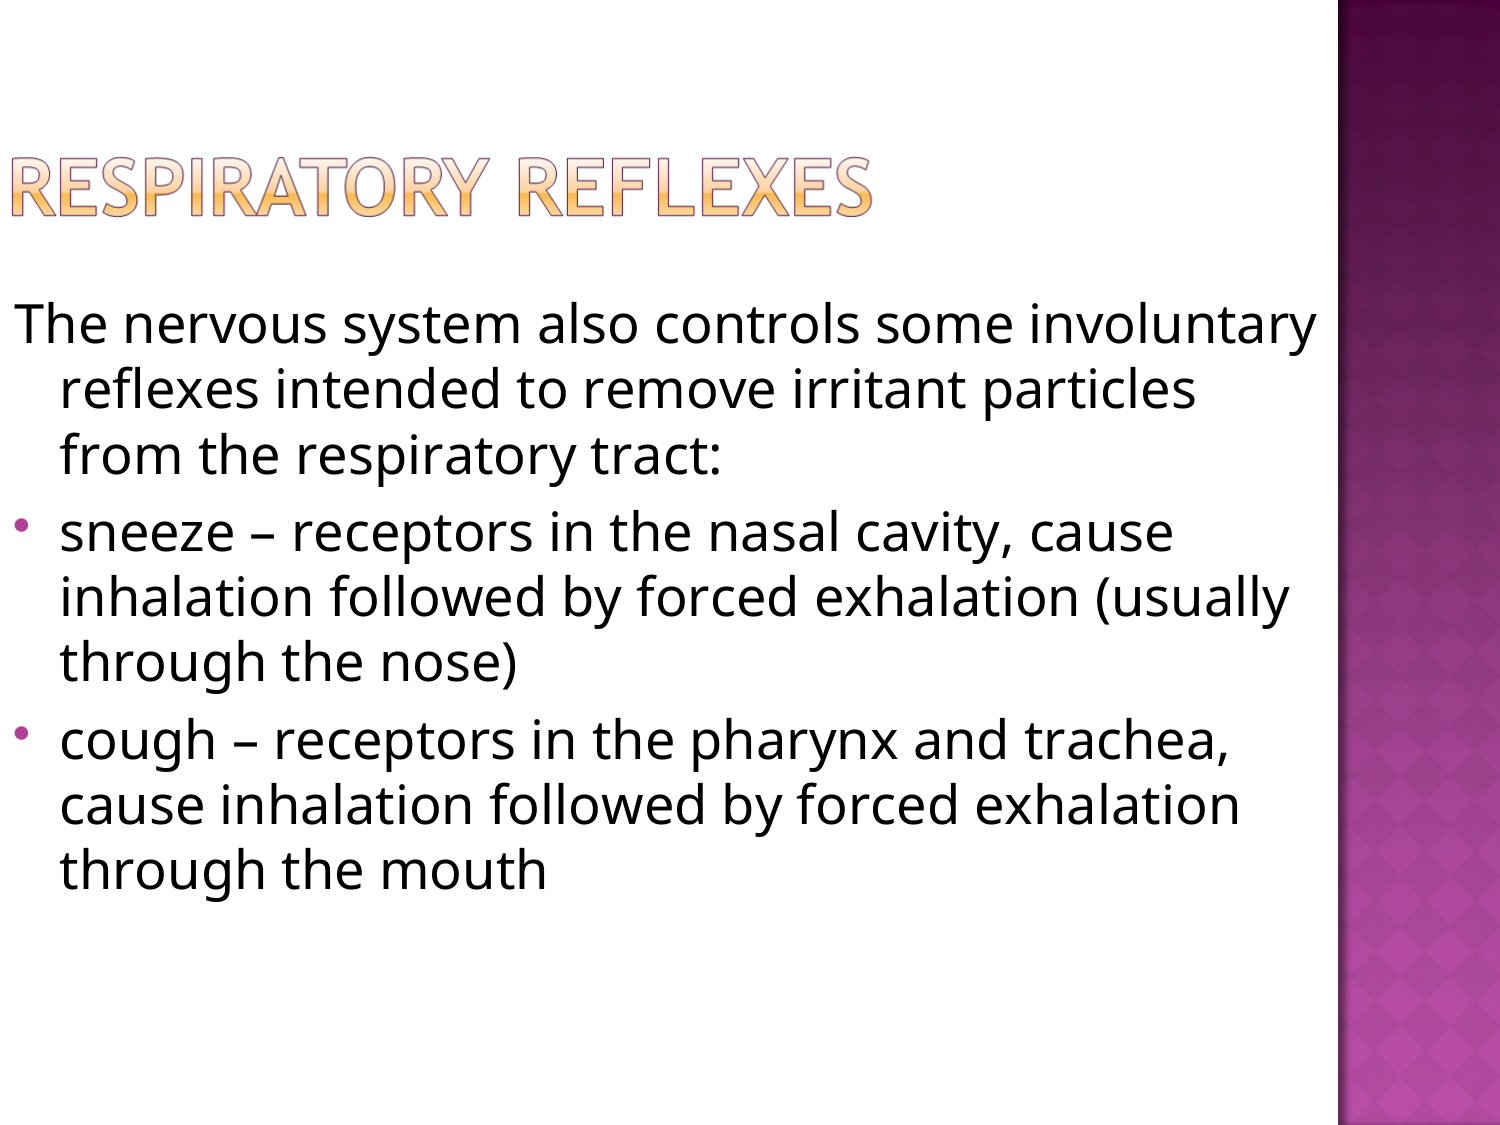

# The nervous system also controls some involuntary reflexes intended to remove irritant particles from the respiratory tract:
sneeze – receptors in the nasal cavity, cause inhalation followed by forced exhalation (usually through the nose)
cough – receptors in the pharynx and trachea, cause inhalation followed by forced exhalation through the mouth